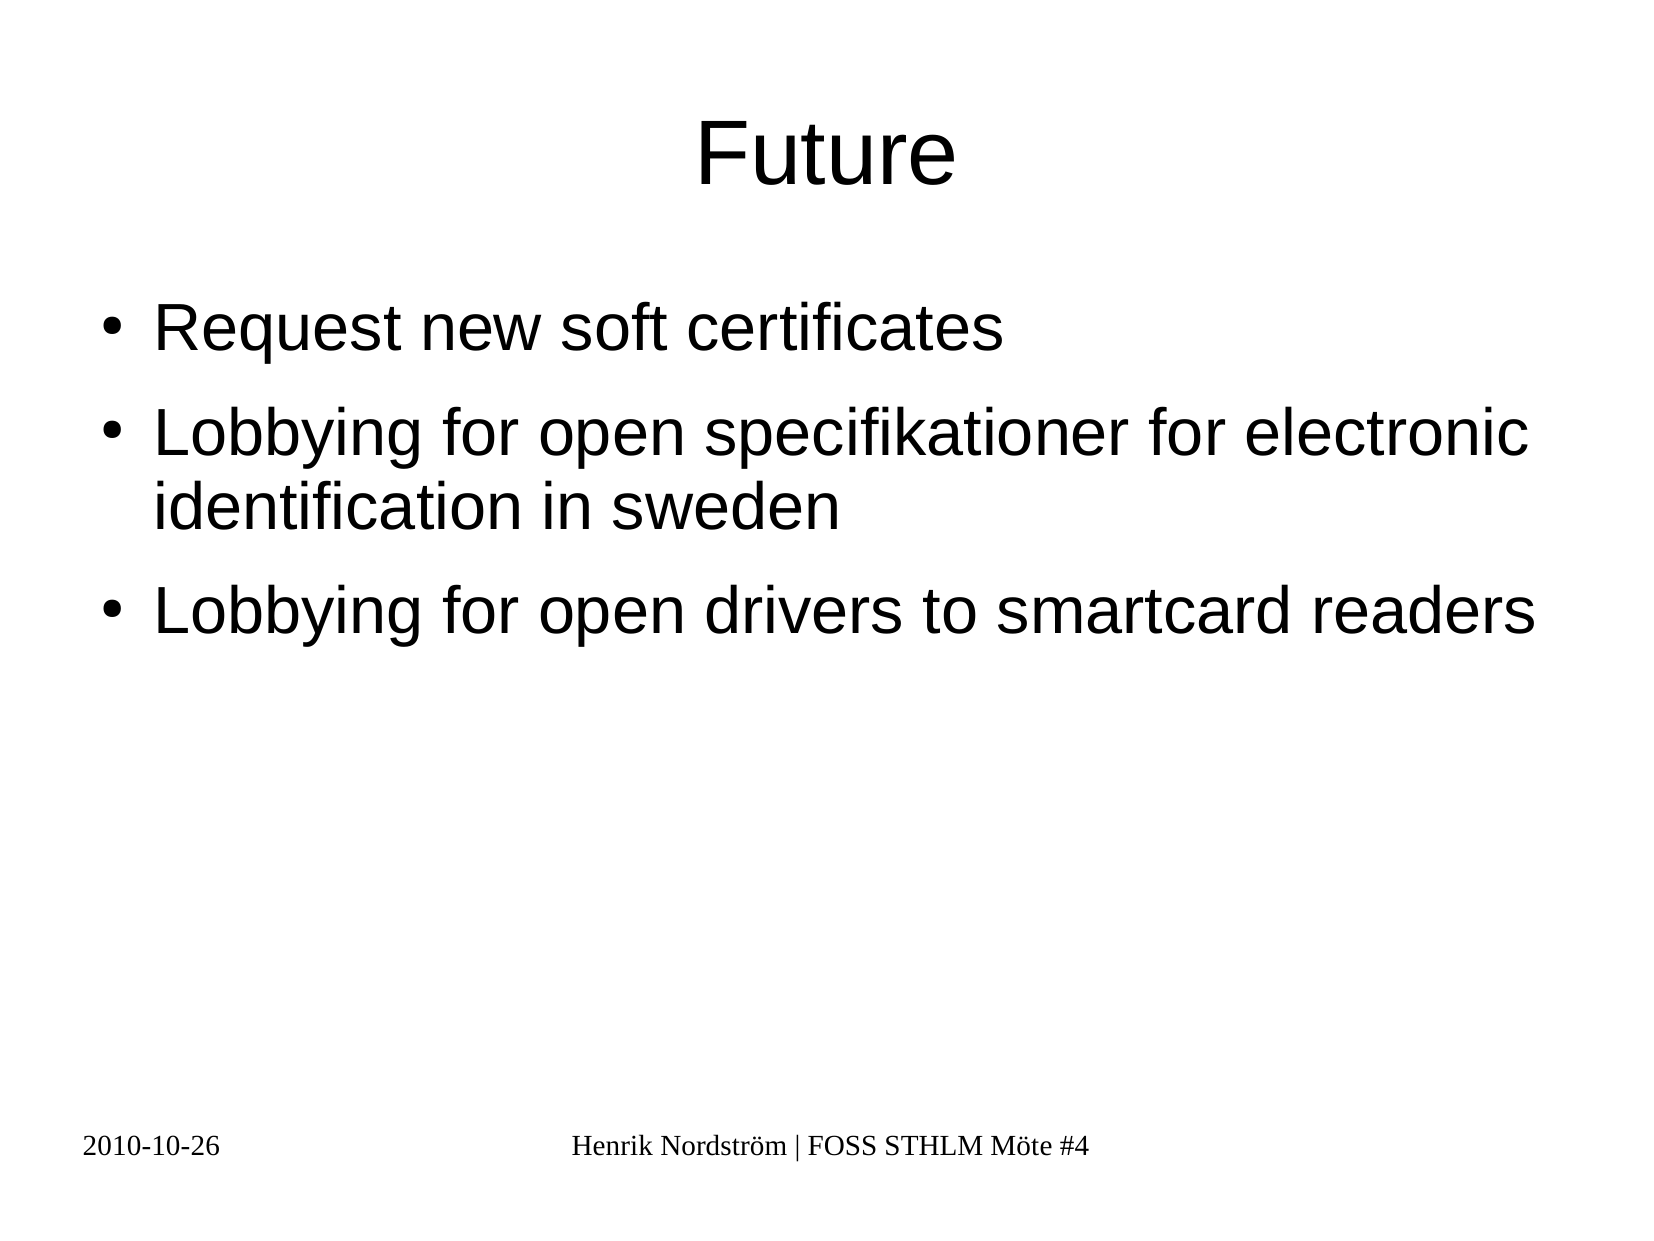

# Future
Request new soft certificates
Lobbying for open specifikationer for electronic identification in sweden
Lobbying for open drivers to smartcard readers
2010-10-26
Henrik Nordström | FOSS STHLM Möte #4